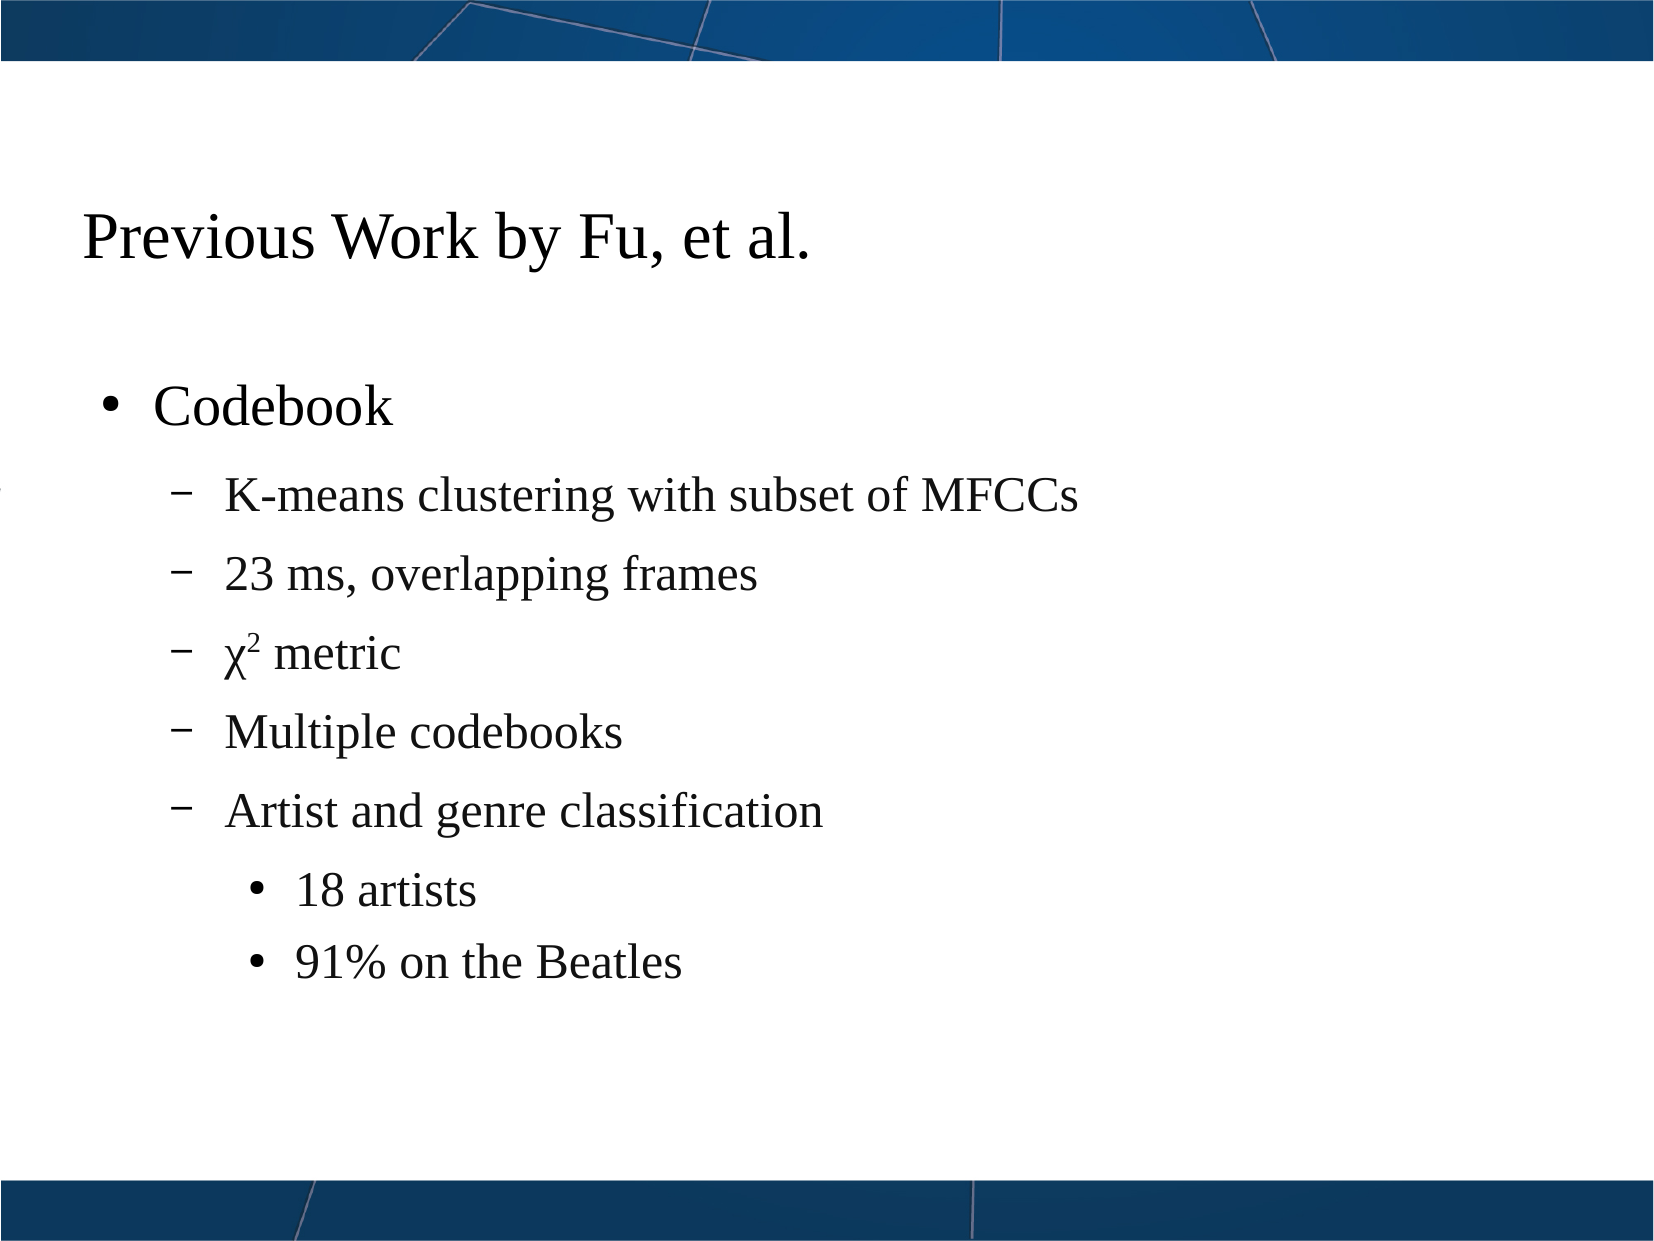

# Previous Work by Fu, et al.
Codebook
K-means clustering with subset of MFCCs
23 ms, overlapping frames
χ2 metric
Multiple codebooks
Artist and genre classification
18 artists
91% on the Beatles